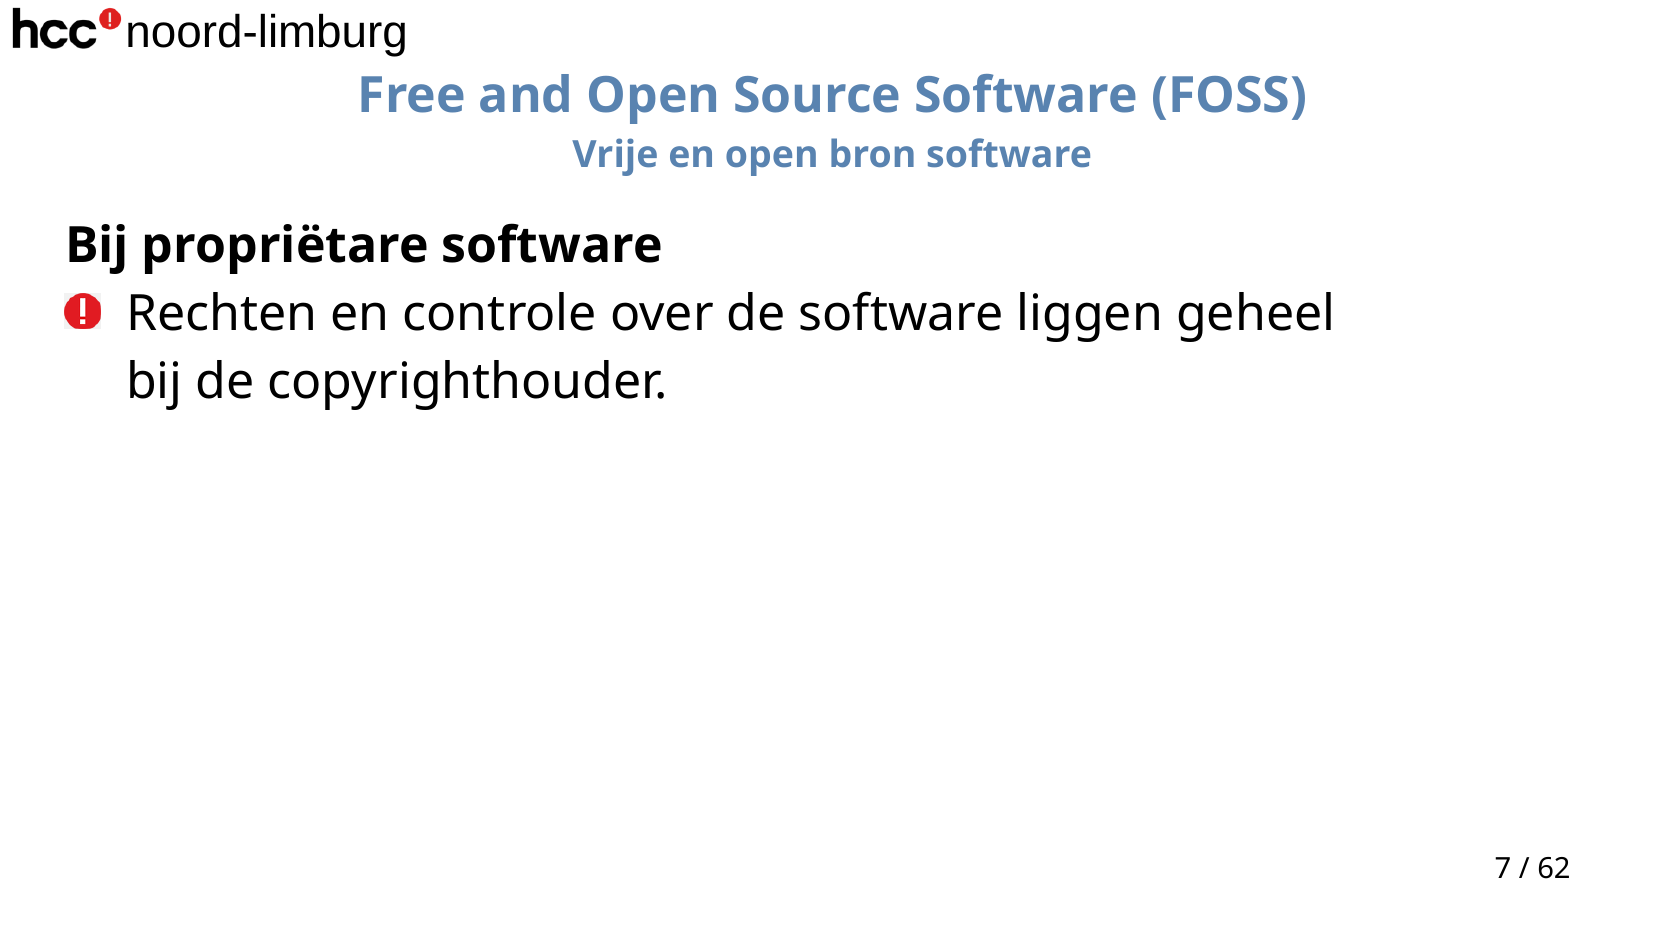

Free and Open Source Software (FOSS)
Vrije en open bron software
# Bij propriëtare software
 Rechten en controle over de software liggen geheel
 bij de copyrighthouder.
7